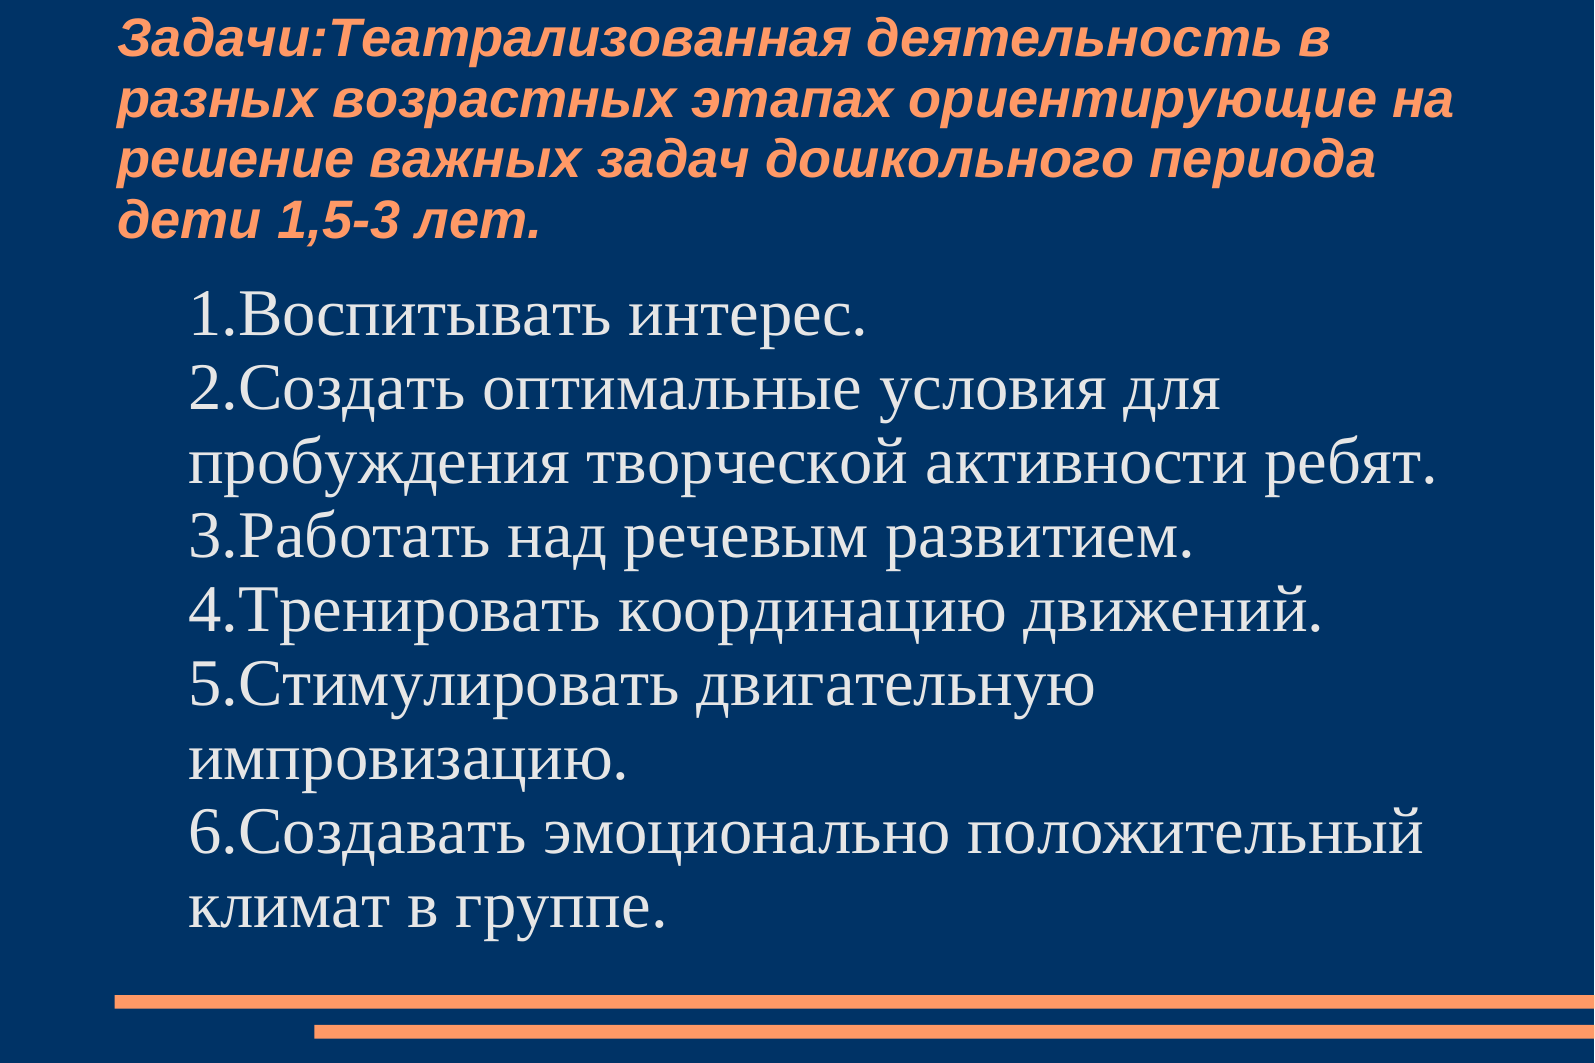

# Задачи:Театрализованная деятельность в разных возрастных этапах ориентирующие на решение важных задач дошкольного периода дети 1,5-3 лет.
1.Воспитывать интерес.
2.Создать оптимальные условия для пробуждения творческой активности ребят.
3.Работать над речевым развитием.
4.Тренировать координацию движений.
5.Стимулировать двигательную импровизацию.
6.Создавать эмоционально положительный климат в группе.